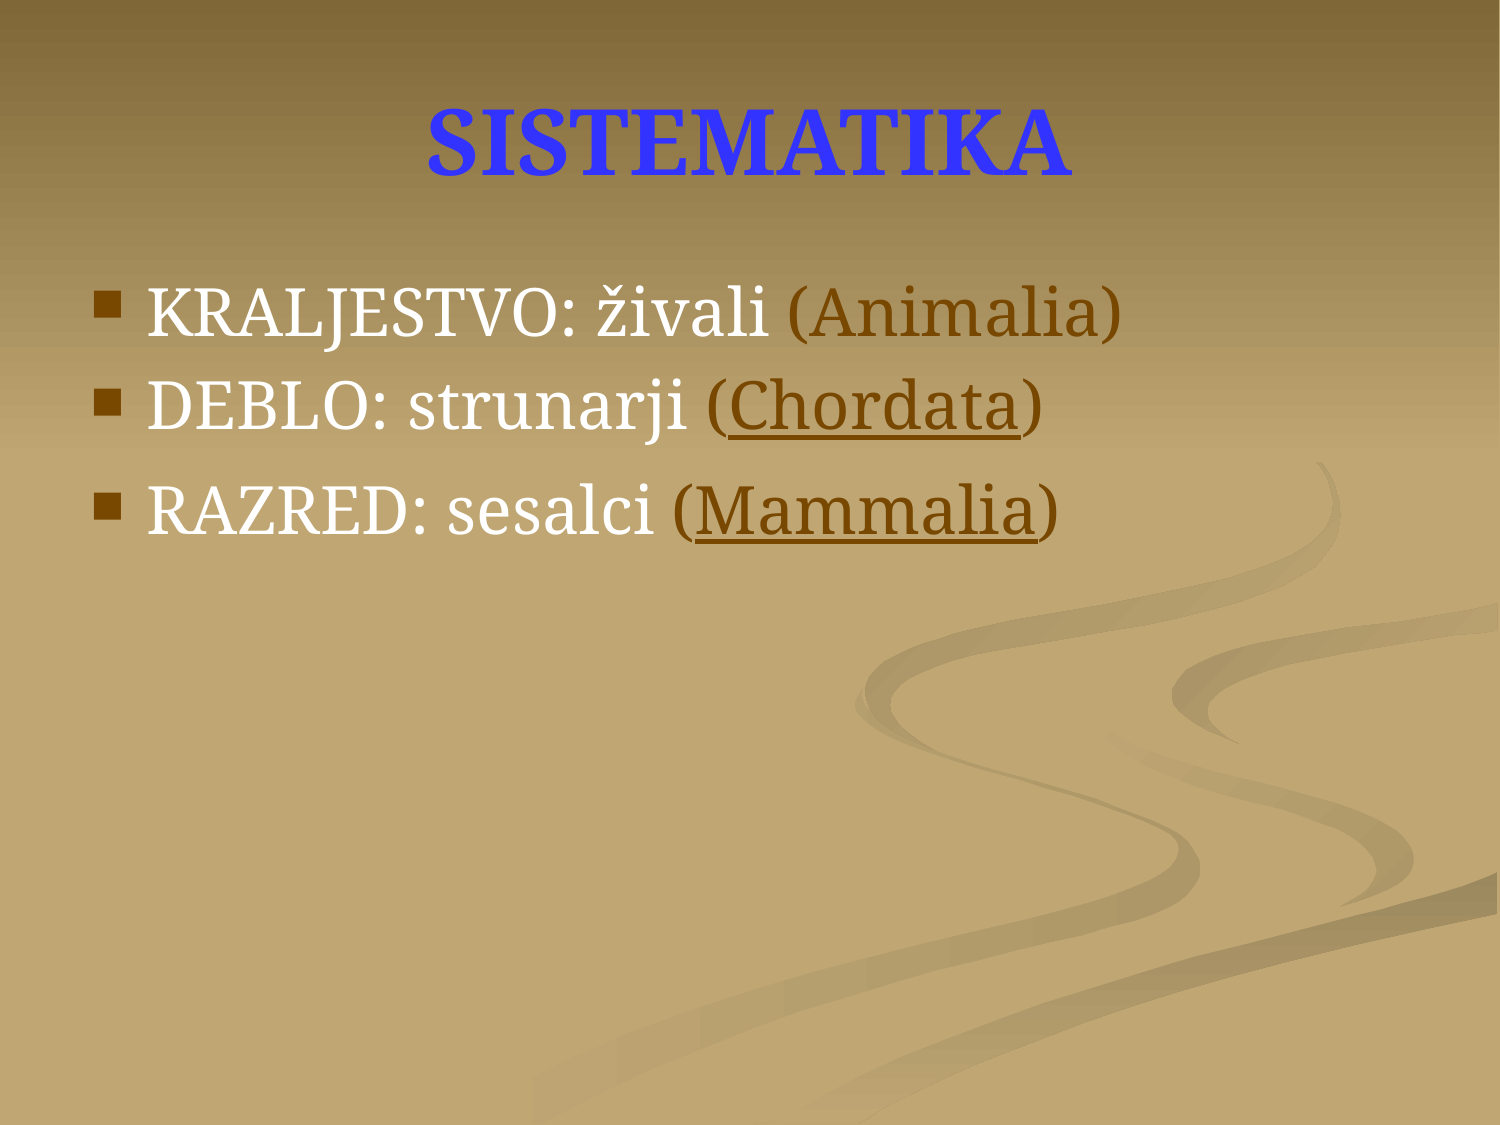

# SISTEMATIKA
KRALJESTVO: živali (Animalia)
DEBLO: strunarji (Chordata)
RAZRED: sesalci (Mammalia)